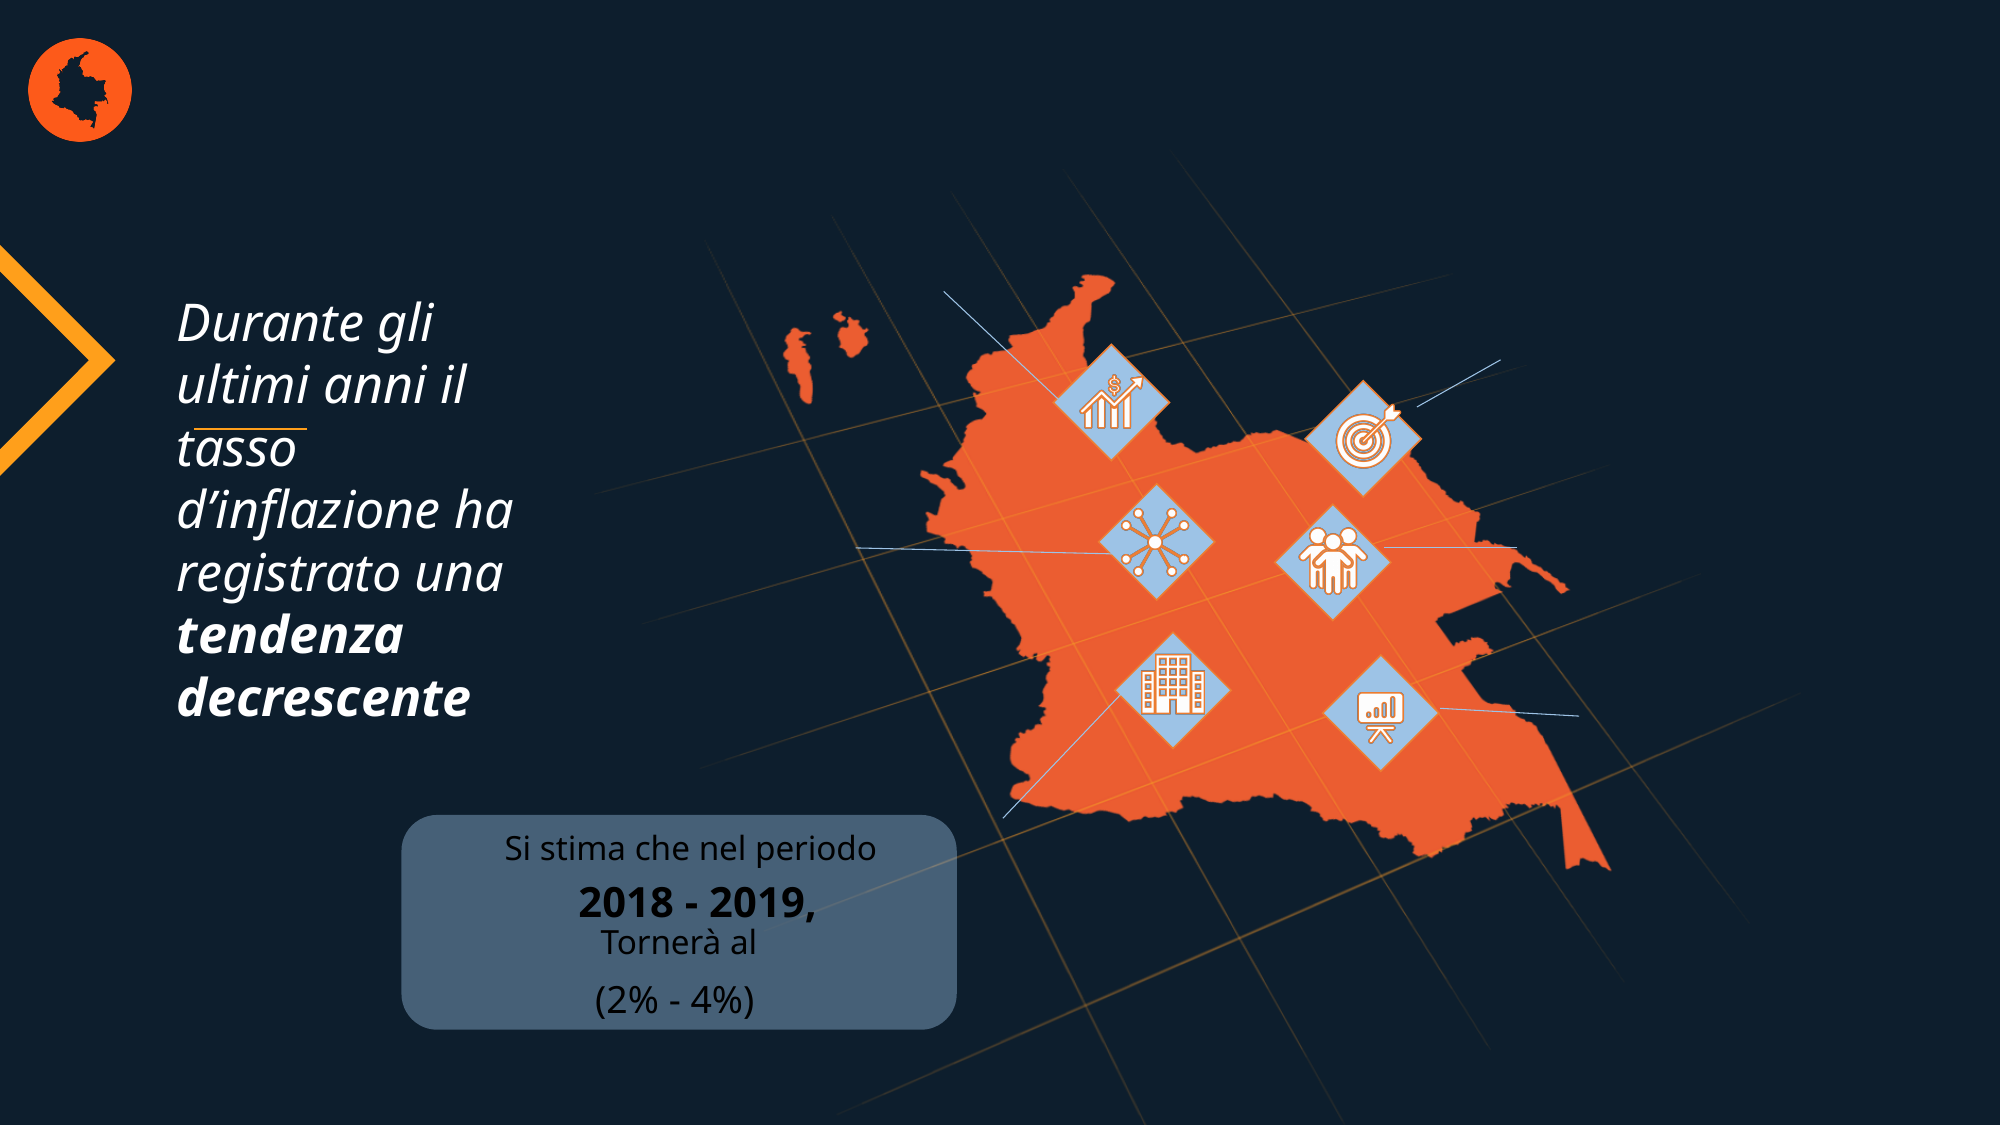

Durante gli ultimi anni il tasso d’inflazione ha registrato una tendenza decrescente
Si stima che nel periodo
2018 - 2019,
Tornerà al
(2% - 4%)